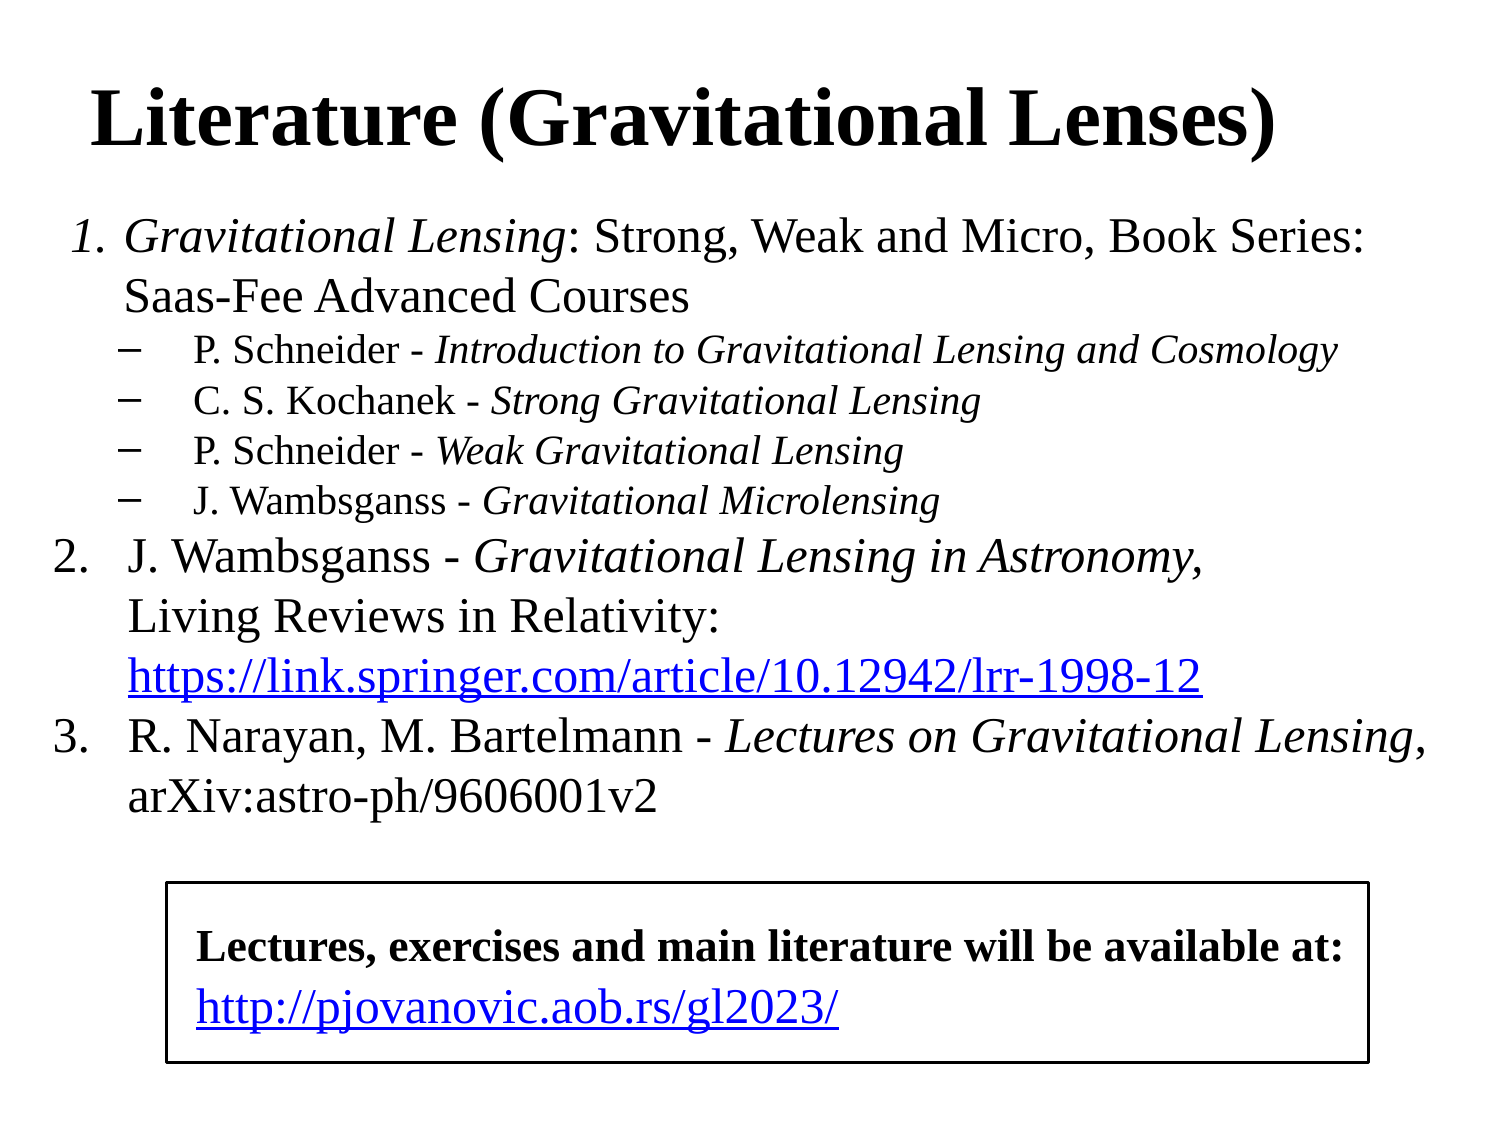

# Literature (Gravitational Lenses)
Gravitational Lensing: Strong, Weak and Micro, Book Series: Saas-Fee Advanced Courses
P. Schneider - Introduction to Gravitational Lensing and Cosmology
C. S. Kochanek - Strong Gravitational Lensing
P. Schneider - Weak Gravitational Lensing
J. Wambsganss - Gravitational Microlensing
J. Wambsganss - Gravitational Lensing in Astronomy, 			Living Reviews in Relativity: https://link.springer.com/article/10.12942/lrr-1998-12
R. Narayan, M. Bartelmann - Lectures on Gravitational Lensing, arXiv:astro-ph/9606001v2
Lectures, exercises and main literature will be available at: http://pjovanovic.aob.rs/gl2023/